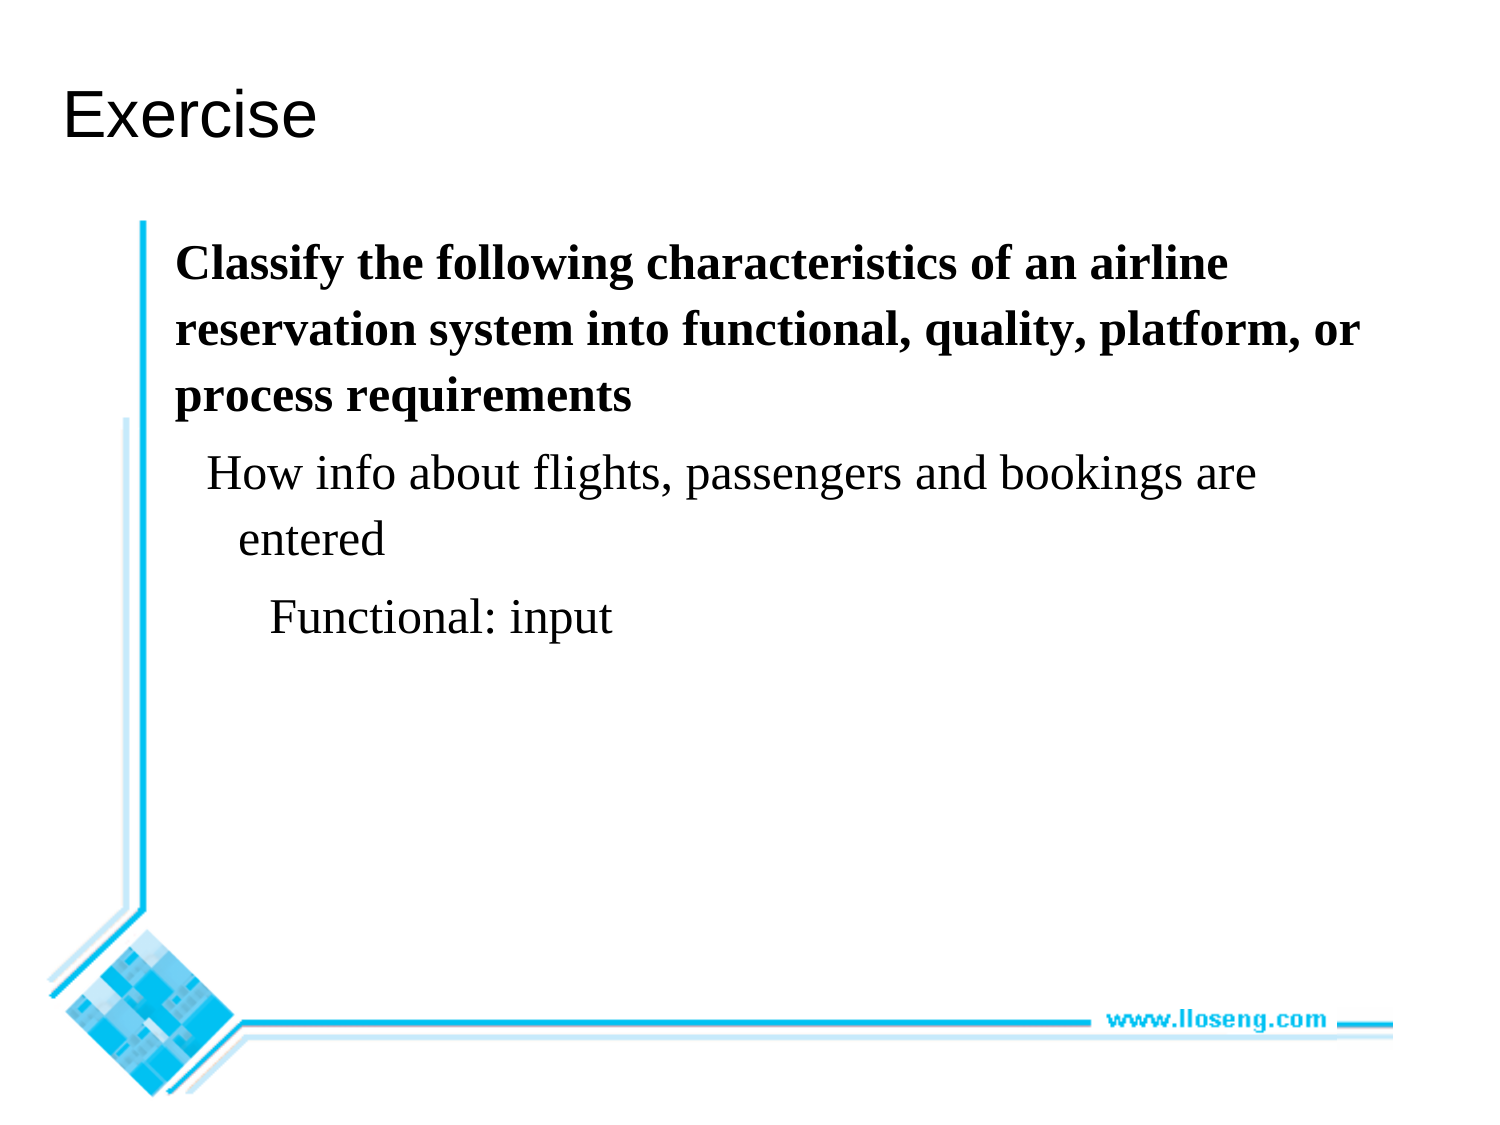

# Exercise
Classify the following characteristics of an airline reservation system into functional, quality, platform, or process requirements
How info about flights, passengers and bookings are entered
Functional: input